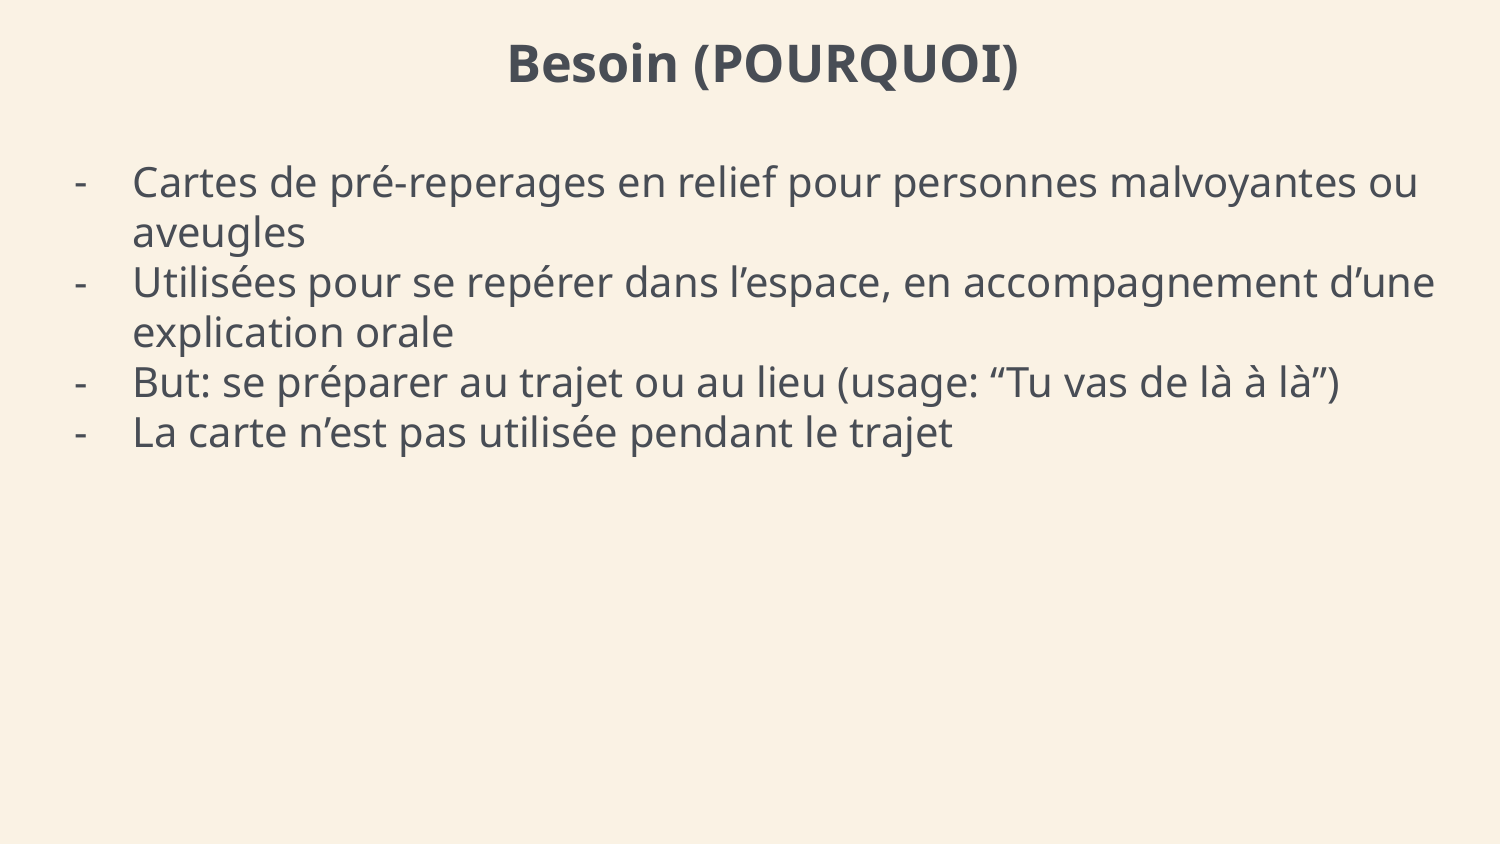

Besoin (POURQUOI)
Cartes de pré-reperages en relief pour personnes malvoyantes ou aveugles
Utilisées pour se repérer dans l’espace, en accompagnement d’une explication orale
But: se préparer au trajet ou au lieu (usage: “Tu vas de là à là”)
La carte n’est pas utilisée pendant le trajet